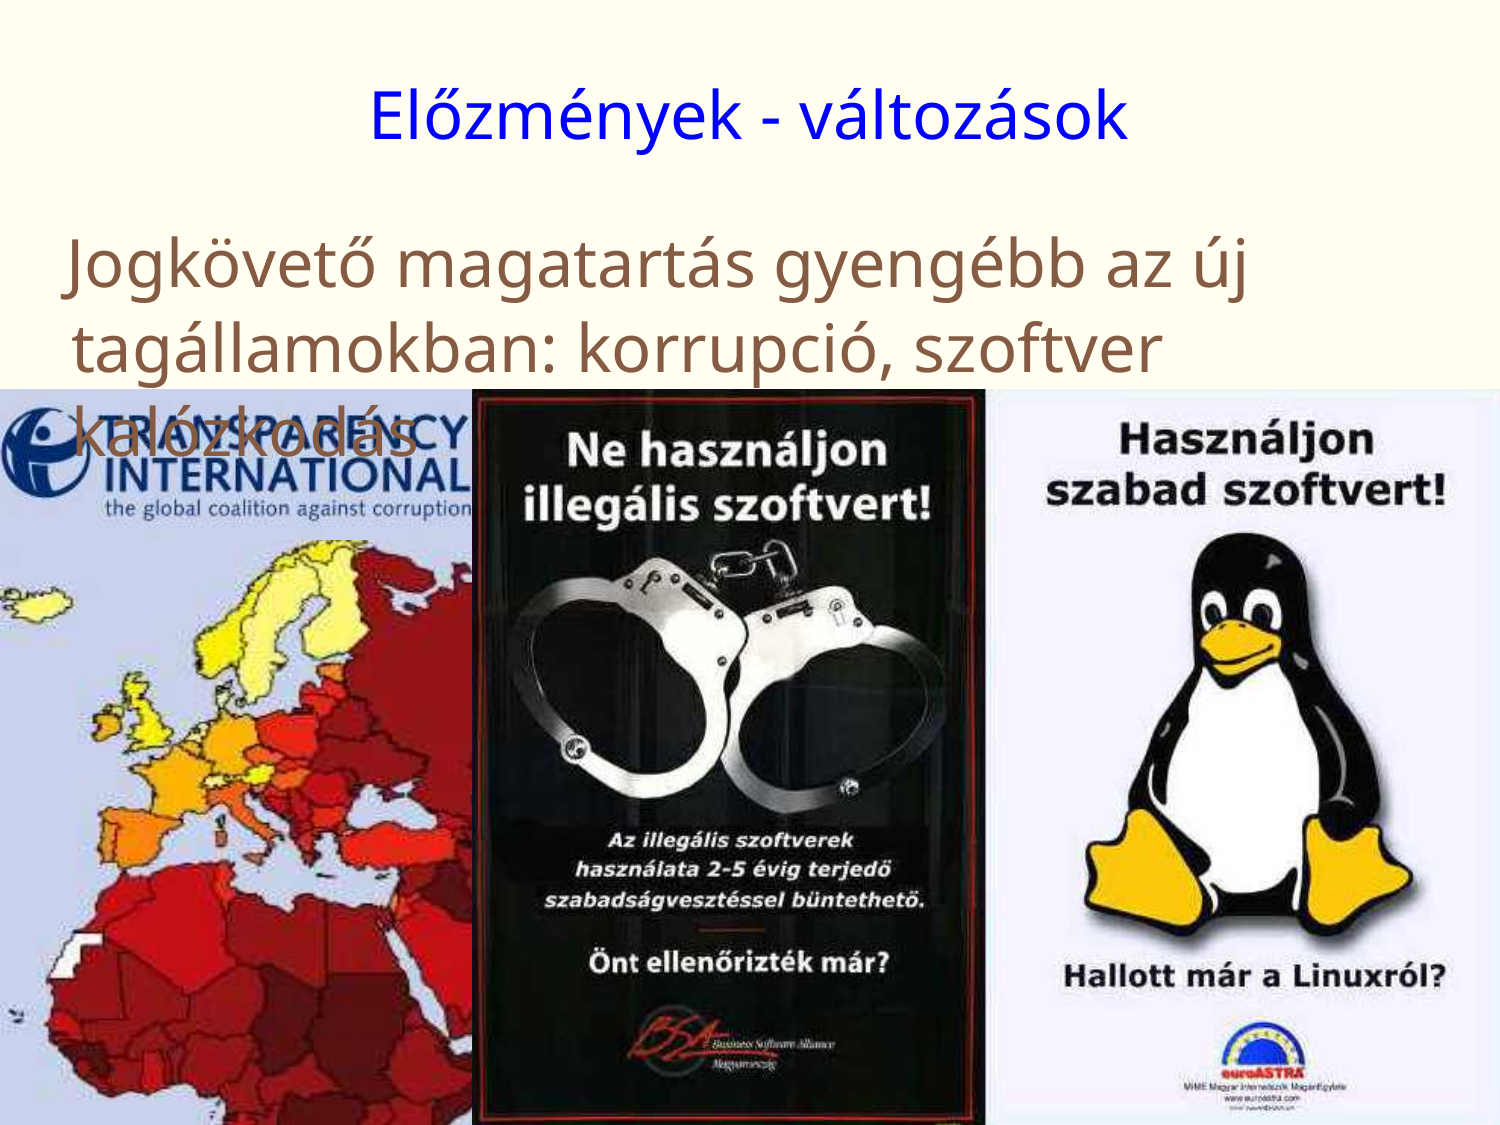

# Előzmények - változások
 Jogkövető magatartás gyengébb az új tagállamokban: korrupció, szoftver kalózkodás